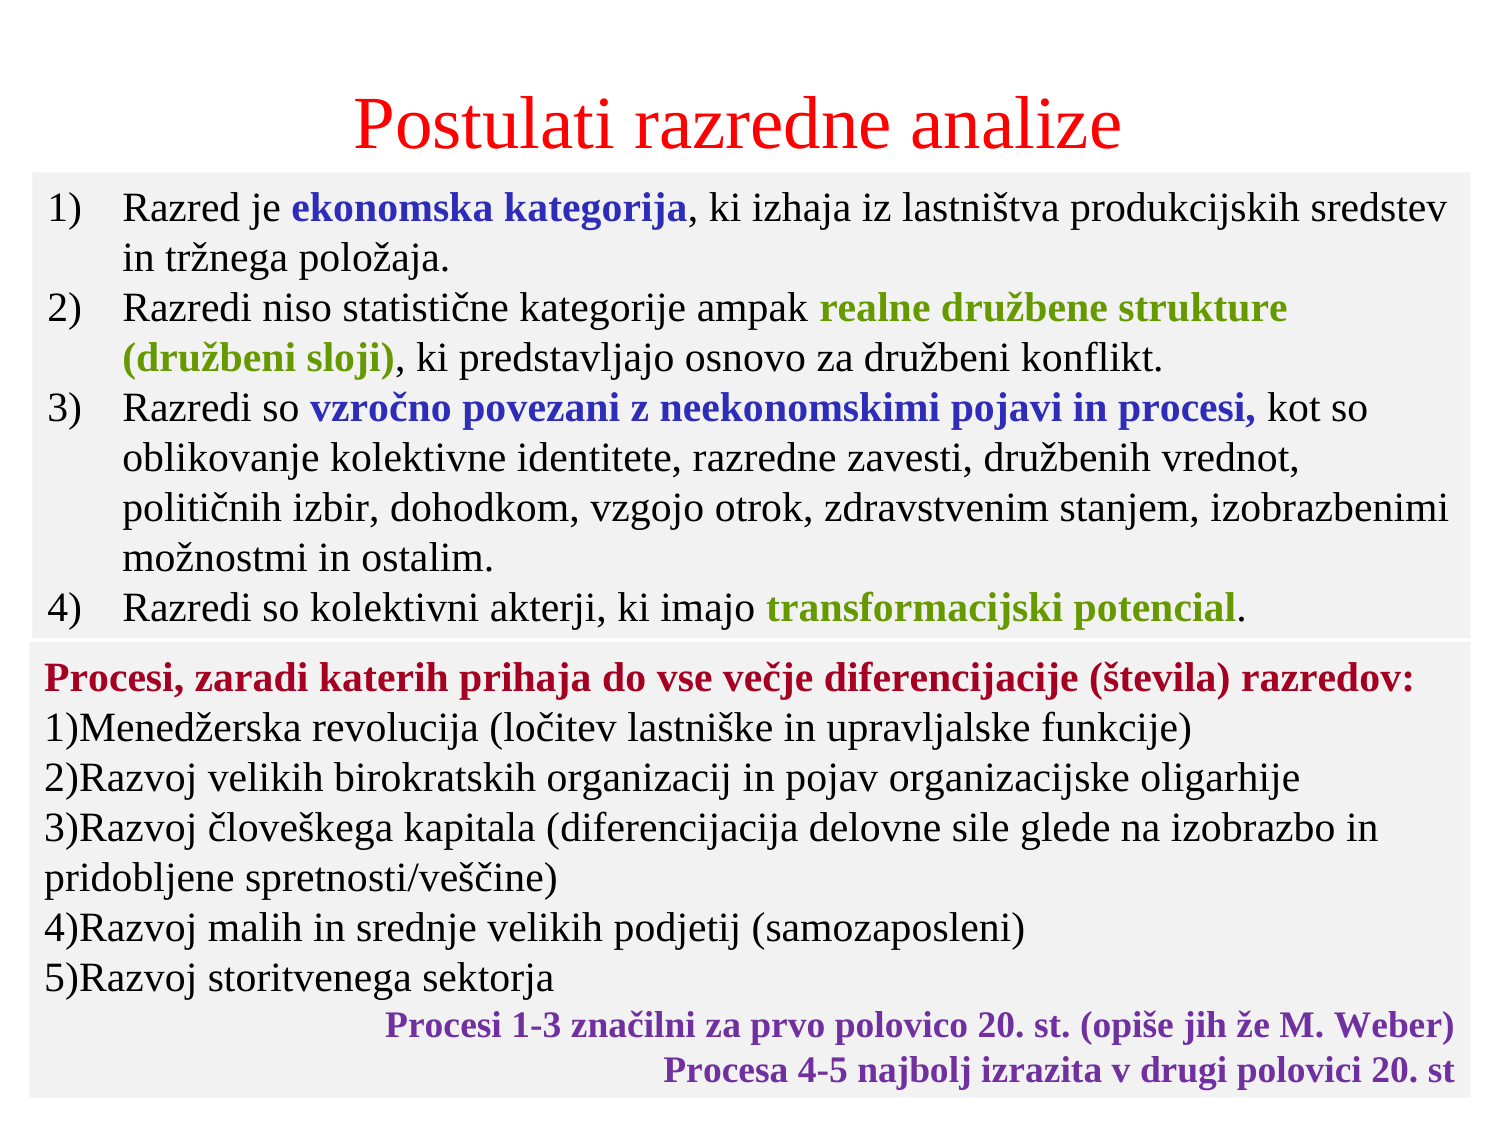

Postulati razredne analize
Razred je ekonomska kategorija, ki izhaja iz lastništva produkcijskih sredstev in tržnega položaja.
Razredi niso statistične kategorije ampak realne družbene strukture (družbeni sloji), ki predstavljajo osnovo za družbeni konflikt.
Razredi so vzročno povezani z neekonomskimi pojavi in procesi, kot so oblikovanje kolektivne identitete, razredne zavesti, družbenih vrednot, političnih izbir, dohodkom, vzgojo otrok, zdravstvenim stanjem, izobrazbenimi možnostmi in ostalim.
Razredi so kolektivni akterji, ki imajo transformacijski potencial.
Procesi, zaradi katerih prihaja do vse večje diferencijacije (števila) razredov:
Menedžerska revolucija (ločitev lastniške in upravljalske funkcije)
Razvoj velikih birokratskih organizacij in pojav organizacijske oligarhije
Razvoj človeškega kapitala (diferencijacija delovne sile glede na izobrazbo in pridobljene spretnosti/veščine)
Razvoj malih in srednje velikih podjetij (samozaposleni)
Razvoj storitvenega sektorja
Procesi 1-3 značilni za prvo polovico 20. st. (opiše jih že M. Weber)
Procesa 4-5 najbolj izrazita v drugi polovici 20. st